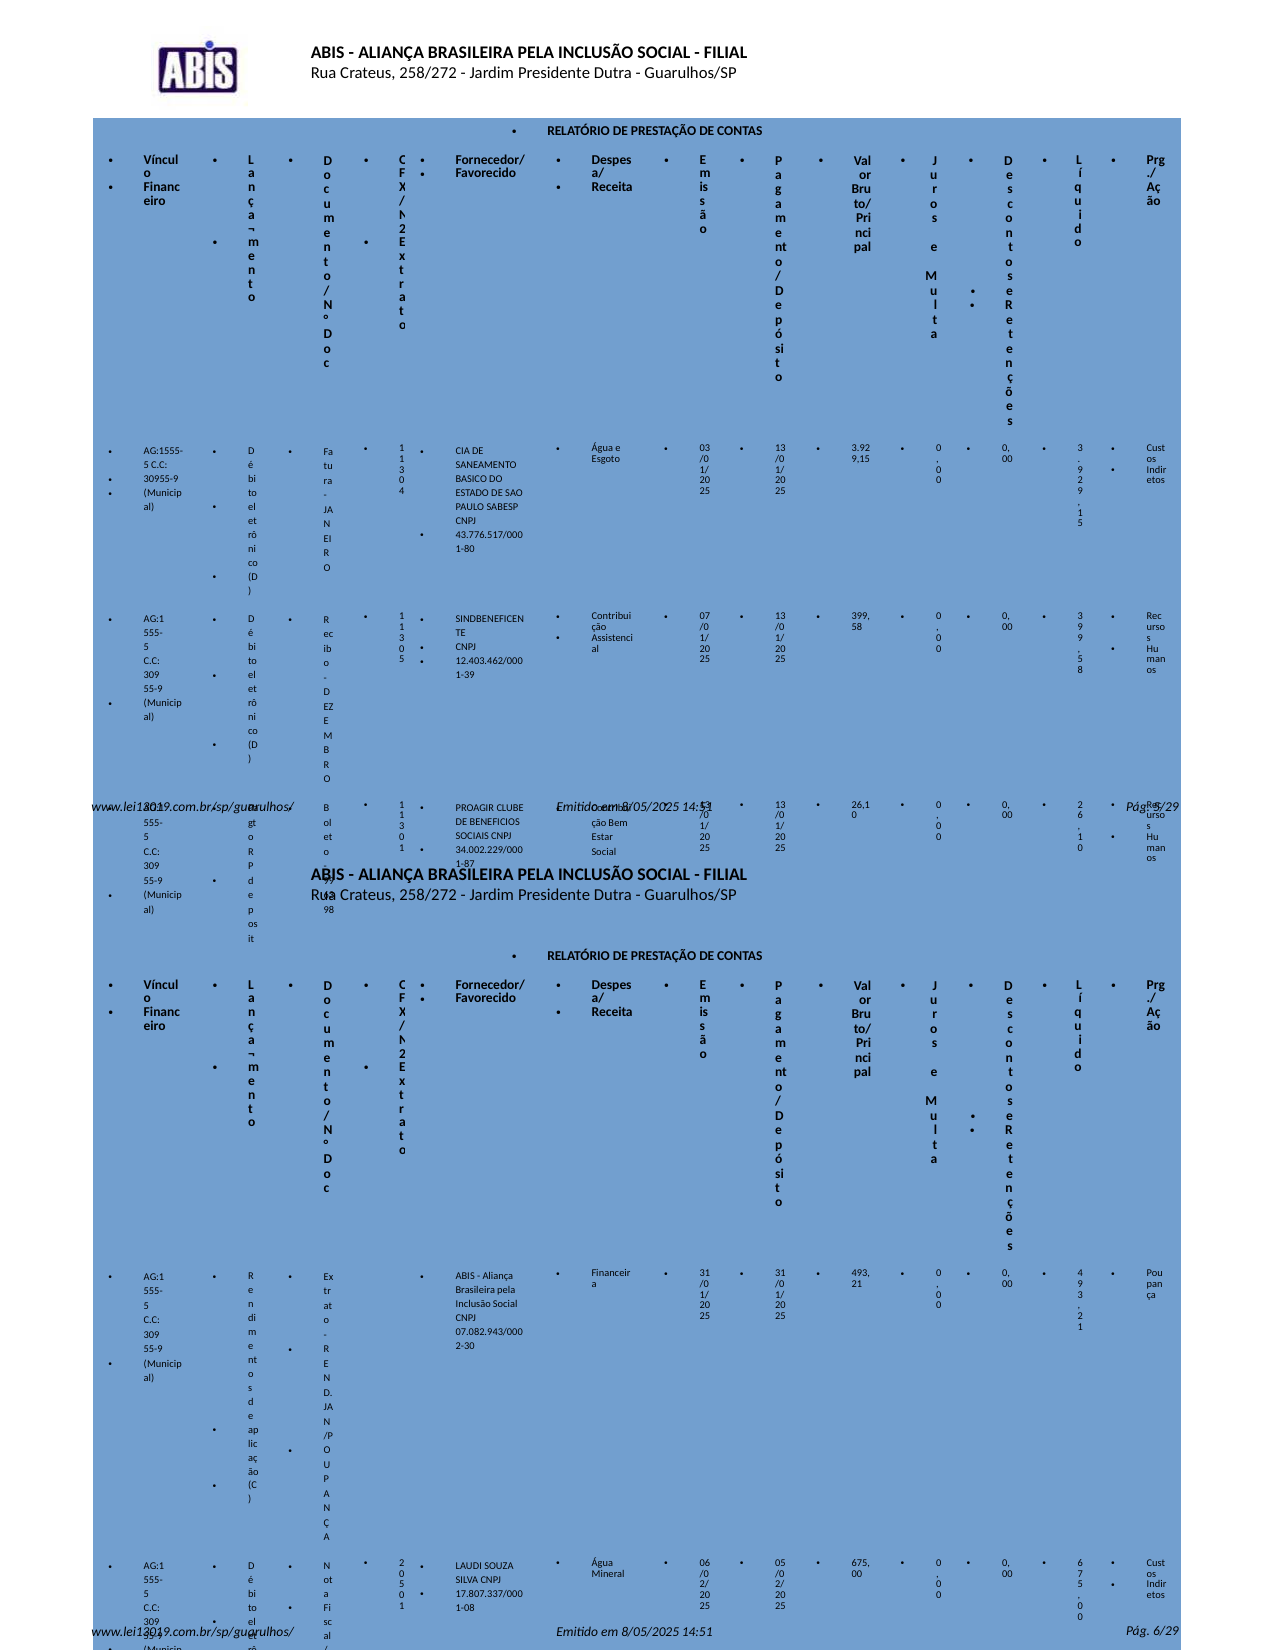

ABIS - ALIANÇA BRASILEIRA PELA INCLUSÃO SOCIAL - FILIAL
Rua Crateus, 258/272 - Jardim Presidente Dutra - Guarulhos/SP
| RELATÓRIO DE PRESTAÇÃO DE CONTAS | | | | | | | | | | | | |
| --- | --- | --- | --- | --- | --- | --- | --- | --- | --- | --- | --- | --- |
| Vínculo Financeiro | Lança¬ mento | Document o / N° Doc | OFX/N2 Extrato | Fornecedor/ Favorecido | Despesa/ Receita | Emissão | Pagamento / Depósito | Valor Bruto/ Principal | Juros e Multa | Descontos e Retenções | Líquido | Prg./Ação |
| AG:1555-5 C.C: 30955-9 (Municipal) | Débito eletrônico (D) | Fatura -JANEIRO | 11304 | CIA DE SANEAMENTO BASICO DO ESTADO DE SAO PAULO SABESP CNPJ 43.776.517/0001-80 | Água e Esgoto | 03/01/2025 | 13/01/2025 | 3.929,15 | 0,00 | 0,00 | 3.929,15 | Custos Indiretos |
| AG:1555-5 C.C: 30955-9 (Municipal) | Débito eletrônico (D) | Recibo -DEZEMBRO | 11305 | SINDBENEFICENTE CNPJ 12.403.462/0001-39 | Contribuição Assistencial | 07/01/2025 | 13/01/2025 | 399,58 | 0,00 | 0,00 | 399,58 | Recursos Humanos |
| AG:1555-5 C.C: 30955-9 (Municipal) | Pagto RP depositado (D) | Boleto -996398 | 11301 | PROAGIR CLUBE DE BENEFICIOS SOCIAIS CNPJ 34.002.229/0001-87 | Contribuição Bem Estar Social | 13/01/2025 | 13/01/2025 | 26,10 | 0,00 | 0,00 | 26,10 | Recursos Humanos |
| AG:1555-5 C.C: 30955-9 (Municipal) | Pagto RP depositado (D) | Recibo -DEZEMBRO | 11305 | SINDBENEFICENTE CNPJ 12.403.462/0001-39 | Contribuição Assistencial | 07/01/2025 | 13/01/2025 | 39,95 | 0,00 | 0,00 | 39,95 | Recursos Humanos |
| AG:1555-5 C.C: 30955-9 (Municipal) | Débito eletrônico (D) | Nota fiscal de serviços - 2194 | 11501 | BANTINI SERVICOS DE ENGENHARIA LTDA CNPJ 29.458.610/0001-15 | Exames Admissional, Demissional ou Ocupacional | 09/01/2025 | 15/01/2025 | 260,00 | 0,00 | 0,00 | 260,00 | Custos Indiretos |
| AG:1555-5 C.C: 30955-9 (Municipal) | Débito eletrônico (D) | Guia Fgts -122024 | 12001 | CAIXA ECONOMICA FEDERAL - FGTS CNPJ 00.360.305/0001-04 | FGTS - Fundo de Garantia | 20/01/2025 | 20/01/2025 | 6.861,82 | 0,00 | 0,00 | 6.861,82 | Recursos Humanos |
| AG:1555-5 C.C: 30955-9 (Municipal) | Débito eletrônico (D) | Fatura -117389137 | 12002 | COMPANHIA DE GAS DE SAO PAULO COMGAS CNPJ 61.856.571/0006-21 | Gás Encanado (GLP) | 08/01/2025 | 20/01/2025 | 86,34 | 0,00 | 0,00 | 86,34 | Custos Indiretos |
| AG:1555-5 C.C: 30955-9 (Municipal) | Débito eletrônico (D) | Nota fiscal de serviços - 32 | 12401 | 51.786.446 MAIARA RIBEIRO DOS SANTOS CNPJ 51.786.446/0001-24 | Manutenção de Softwares e Hardwares | 28/03/2025 | 24/01/2025 | 5.810,00 | 0,00 | 0,00 | 5.810,00 | Custos Indiretos |
| AG:1555-5 C.C: 30955-9 (Municipal) | Rendimento s de aplicação (C) | Extrato - REND.JAN/A PLICAÇÃO | | ABIS - Aliança Brasileira pela Inclusão Social CNPJ 07.082.943/0002-30 | Financeira | 31/01/2025 | 31/01/2025 | 4,67 | 0,00 | 0,00 | 4,67 | |
www.lei13019.com.br/sp/guarulhos/
Emitido em 8/05/2025 14:51
Pág. 5/29
ABIS - ALIANÇA BRASILEIRA PELA INCLUSÃO SOCIAL - FILIAL
Rua Crateus, 258/272 - Jardim Presidente Dutra - Guarulhos/SP
| RELATÓRIO DE PRESTAÇÃO DE CONTAS | | | | | | | | | | | | |
| --- | --- | --- | --- | --- | --- | --- | --- | --- | --- | --- | --- | --- |
| Vínculo Financeiro | Lança¬ mento | Document o / N° Doc | OFX/N2 Extrato | Fornecedor/ Favorecido | Despesa/ Receita | Emissão | Pagamento / Depósito | Valor Bruto/ Principal | Juros e Multa | Descontos e Retenções | Líquido | Prg./Ação |
| AG:1555-5 C.C: 30955-9 (Municipal) | Rendimento s de aplicação (C) | Extrato - REND.JAN/P OUPANÇA | | ABIS - Aliança Brasileira pela Inclusão Social CNPJ 07.082.943/0002-30 | Financeira | 31/01/2025 | 31/01/2025 | 493,21 | 0,00 | 0,00 | 493,21 | Poupança |
| AG:1555-5 C.C: 30955-9 (Municipal) | Débito eletrônico (D) | Nota Fiscal/DANF E - 511 | 20501 | LAUDI SOUZA SILVA CNPJ 17.807.337/0001-08 | Água Mineral | 06/02/2025 | 05/02/2025 | 675,00 | 0,00 | 0,00 | 675,00 | Custos Indiretos |
| AG:1555-5 C.C: 30955-9 (Municipal) | Débito eletrônico (D) | Boleto -1490739 | 20701 | GUARUPASS-ASSOCIACAO DAS CONCESSIONARIAS DE TRANSPORTE URBANO DE PASSAGEIROS DE GUARULHOS E REGIAO CNPJ 74.504.937/0001-30 | Auxilio/Vale Transporte | 07/02/2025 | 07/02/2025 | 510,88 | 0,00 | 0,00 | 510,88 | Recursos Humanos |
| AG:1555-5 C.C: 30955-9 (Municipal) | Débito eletrônico (D) | Nota Fiscal/DANF E - 435 | 20702 | CARLOS ROBERTO SOARES DE SOUSA CNPJ 38.402.512/0001-57 | Uniformes | 07/02/2025 | 07/02/2025 | 735,00 | 0,00 | 0,00 | 735,00 | Custos Indiretos |
| AG:1555-5 C.C: 30955-9 (Municipal) | Débito eletrônico (D) | Holerite -JANEIRO | 21009 | CELINA APARECIDA SOARES NOBRE CPF 231.398.908-93 | Professor(a) (folha) | 10/02/2025 | 10/02/2025 | 2.574,12 | 0,00 | 0,00 | 2.574,12 | Recursos Humanos |
| AG:1555-5 C.C: 30955-9 (Municipal) | Débito eletrônico (D) | Holerite -JANEIRO | 21012 | EDILENE GUIMARAES SILVA CPF 038.708.493-20 | Professor(a) (folha) | 10/02/2025 | 10/02/2025 | 836,53 | 0,00 | 0,00 | 836,53 | Recursos Humanos |
| AG:1555-5 C.C: 30955-9 (Municipal) | Débito eletrônico (D) | Holerite -JANEIRO | 21013 | ELINEIDE MORAIS DE ANDRARE CPF 262.002.338-61 | Auxiliar de Cozinha (folha) | 10/02/2025 | 10/02/2025 | 1.426,77 | 0,00 | 0,00 | 1.426,77 | Recursos Humanos |
| AG:1555-5 C.C: 30955-9 (Municipal) | Débito eletrônico (D) | Holerite -JANEIRO | 21015 | Emile Soares de Pinho Silva CPF 436.083.868-90 | Professor(a) (folha) | 10/02/2025 | 10/02/2025 | 2.546,08 | 0,00 | 0,00 | 2.546,08 | Recursos Humanos |
| AG:1555-5 C.C: 30955-9 (Municipal) | Débito eletrônico (D) | Holerite -JANEIRO | 21023 | MARICELIA DA SILVA MIRANDA CPF 029.271.335-57 | Professor(a) (folha) | 10/02/2025 | 10/02/2025 | 2.574,12 | 0,00 | 0,00 | 2.574,12 | Recursos Humanos |
Pág. 6/29
www.lei13019.com.br/sp/guarulhos/
Emitido em 8/05/2025 14:51